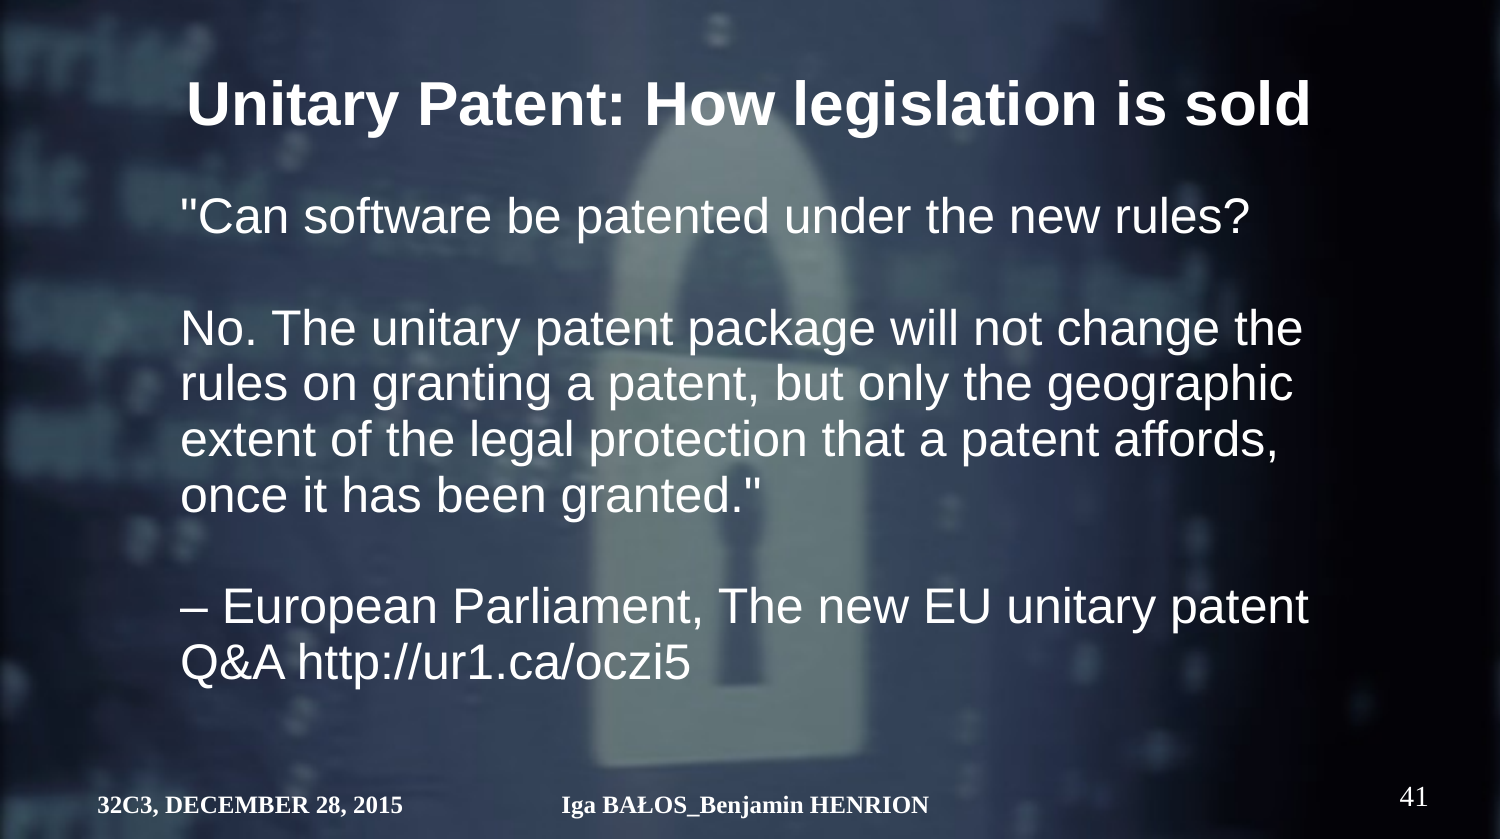

# Unitary Patent: How legislation is sold
"Can software be patented under the new rules?
No. The unitary patent package will not change the rules on granting a patent, but only the geographic extent of the legal protection that a patent affords, once it has been granted."
– European Parliament, The new EU unitary patent Q&A http://ur1.ca/oczi5
41
32C3, DECEMBER 22, 2015
Iga BAŁOS_Benjamin HENRION